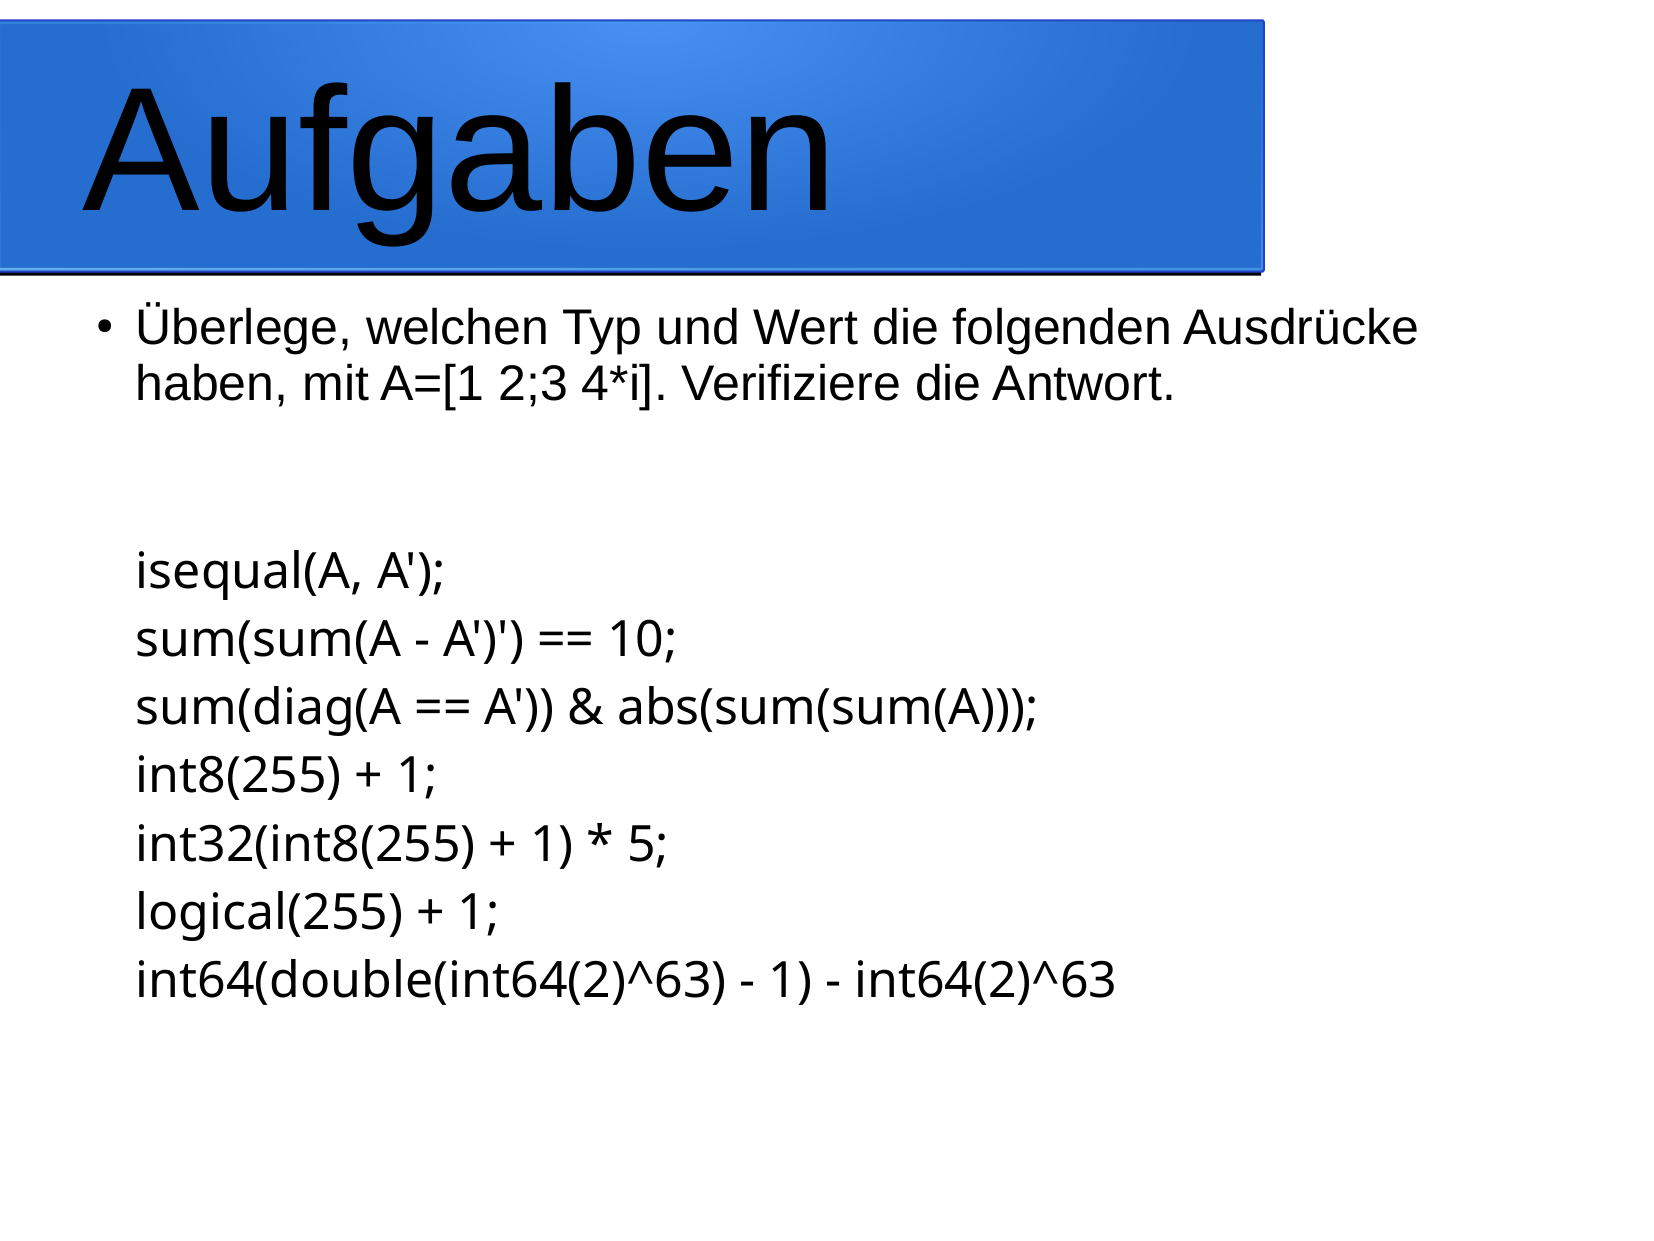

# Aufgaben
Überlege, welchen Typ und Wert die folgenden Ausdrücke haben, mit A=[1 2;3 4*i]. Verifiziere die Antwort.
isequal(A, A');
sum(sum(A - A')') == 10;
sum(diag(A == A')) & abs(sum(sum(A)));
int8(255) + 1;
int32(int8(255) + 1) * 5;
logical(255) + 1;
int64(double(int64(2)^63) - 1) - int64(2)^63